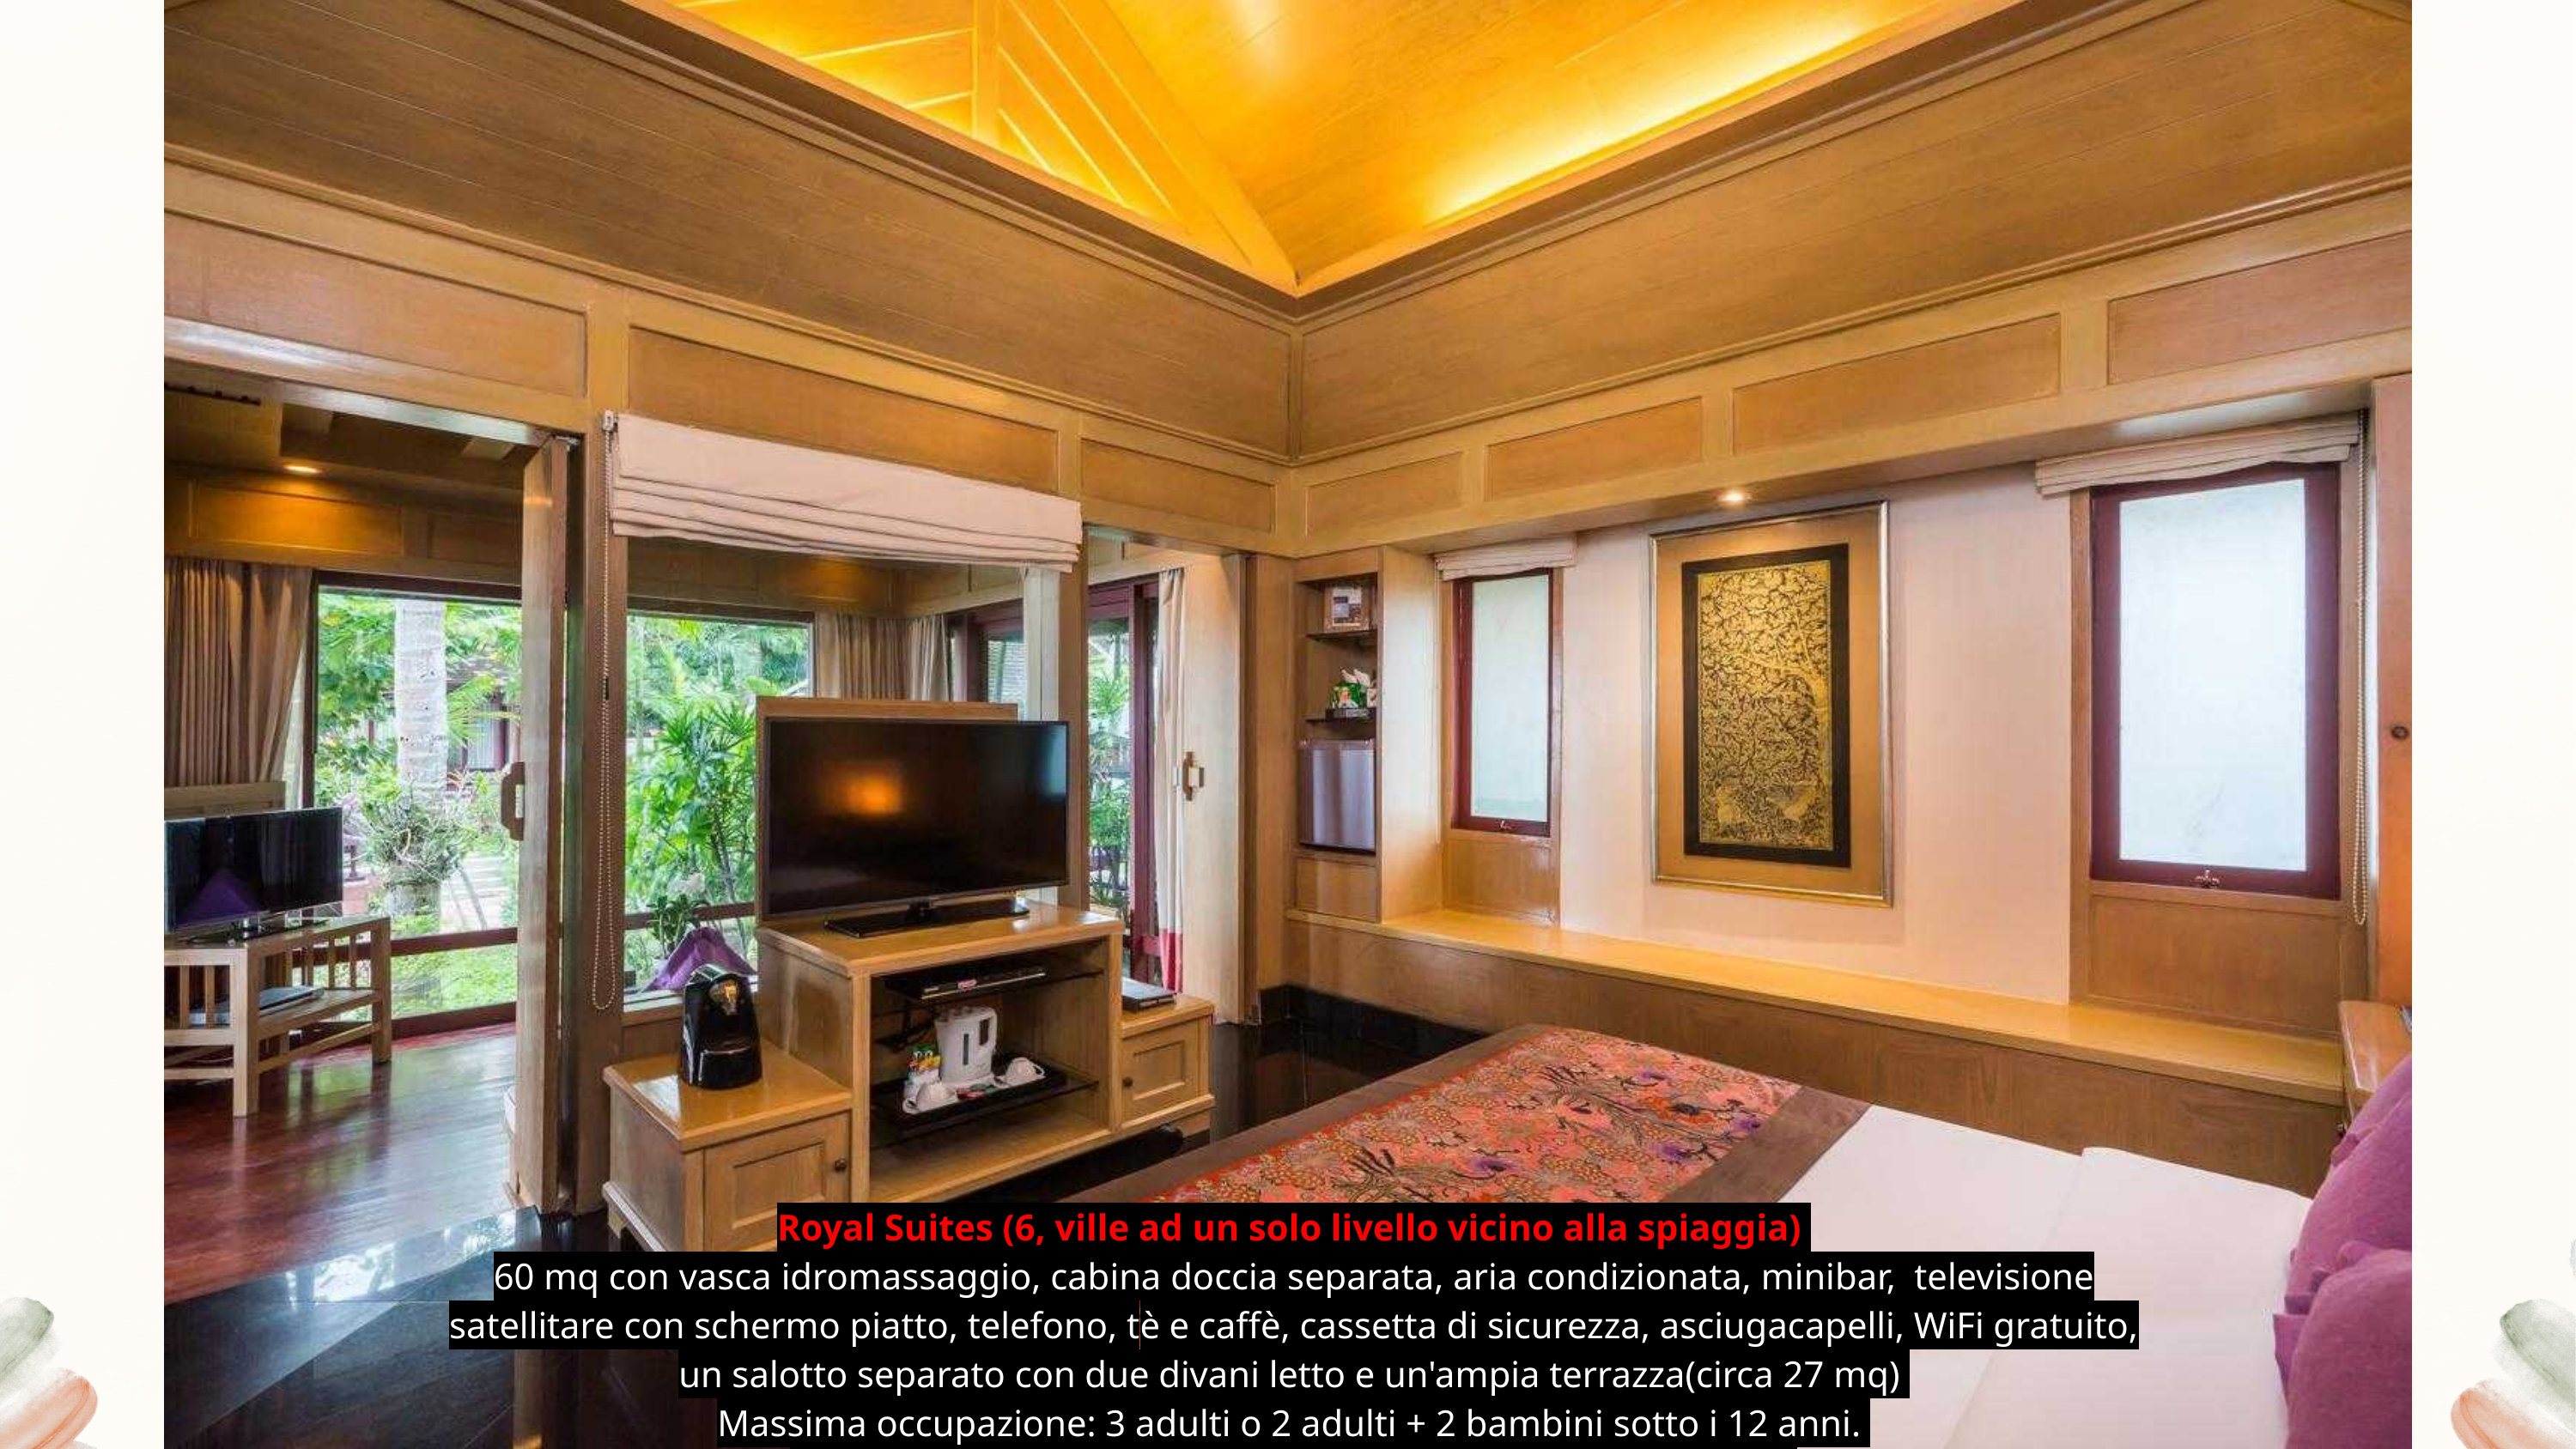

Royal Suites (6, ville ad un solo livello vicino alla spiaggia)
60 mq con vasca idromassaggio, cabina doccia separata, aria condizionata, minibar, televisione satellitare con schermo piatto, telefono, tè e caffè, cassetta di sicurezza, asciugacapelli, WiFi gratuito, un salotto separato con due divani letto e un'ampia terrazza(circa 27 mq)
Massima occupazione: 3 adulti o 2 adulti + 2 bambini sotto i 12 anni.
Configurazione letti : 1 letto king e 2 divani letto nel salotto.
Vista : Giardini (solo due con vista mare, non garantita)